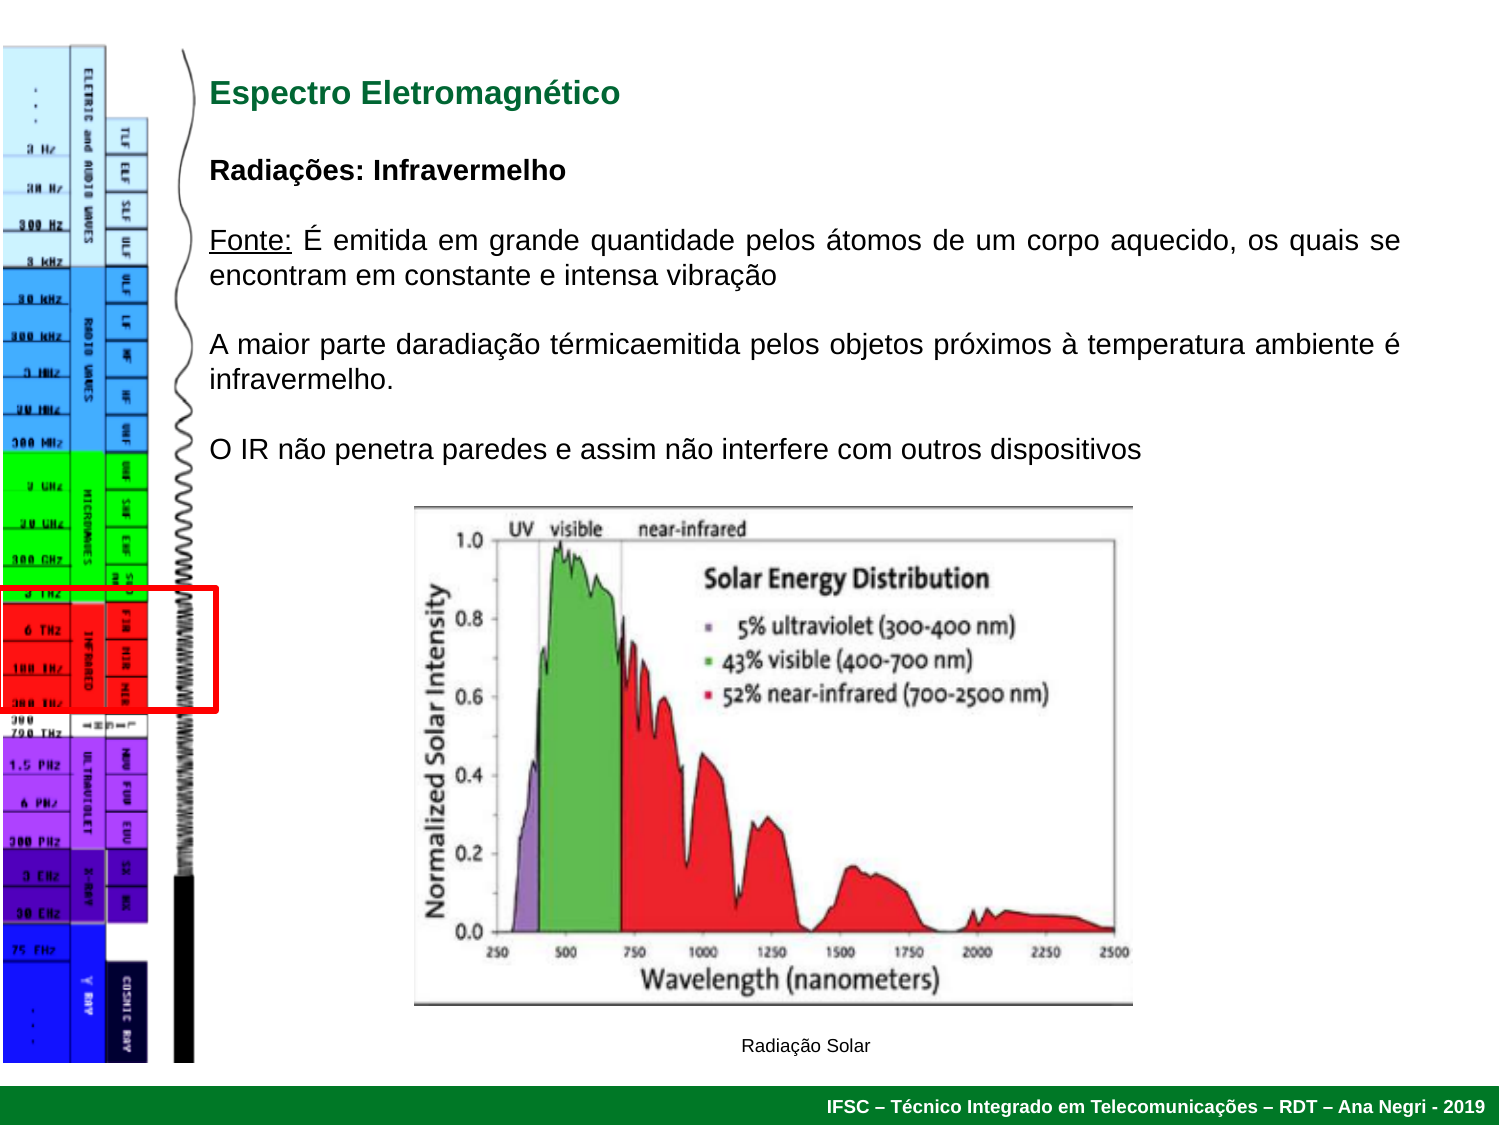

Espectro Eletromagnético
Radiações: Infravermelho
Fonte: É emitida em grande quantidade pelos átomos de um corpo aquecido, os quais se encontram em constante e intensa vibração
A maior parte daradiação térmicaemitida pelos objetos próximos à temperatura ambiente é infravermelho.
O IR não penetra paredes e assim não interfere com outros dispositivos
ção
 Radiação Solar
IFSC – Técnico Integrado em Telecomunicações – RDT – Ana Negri - 2019